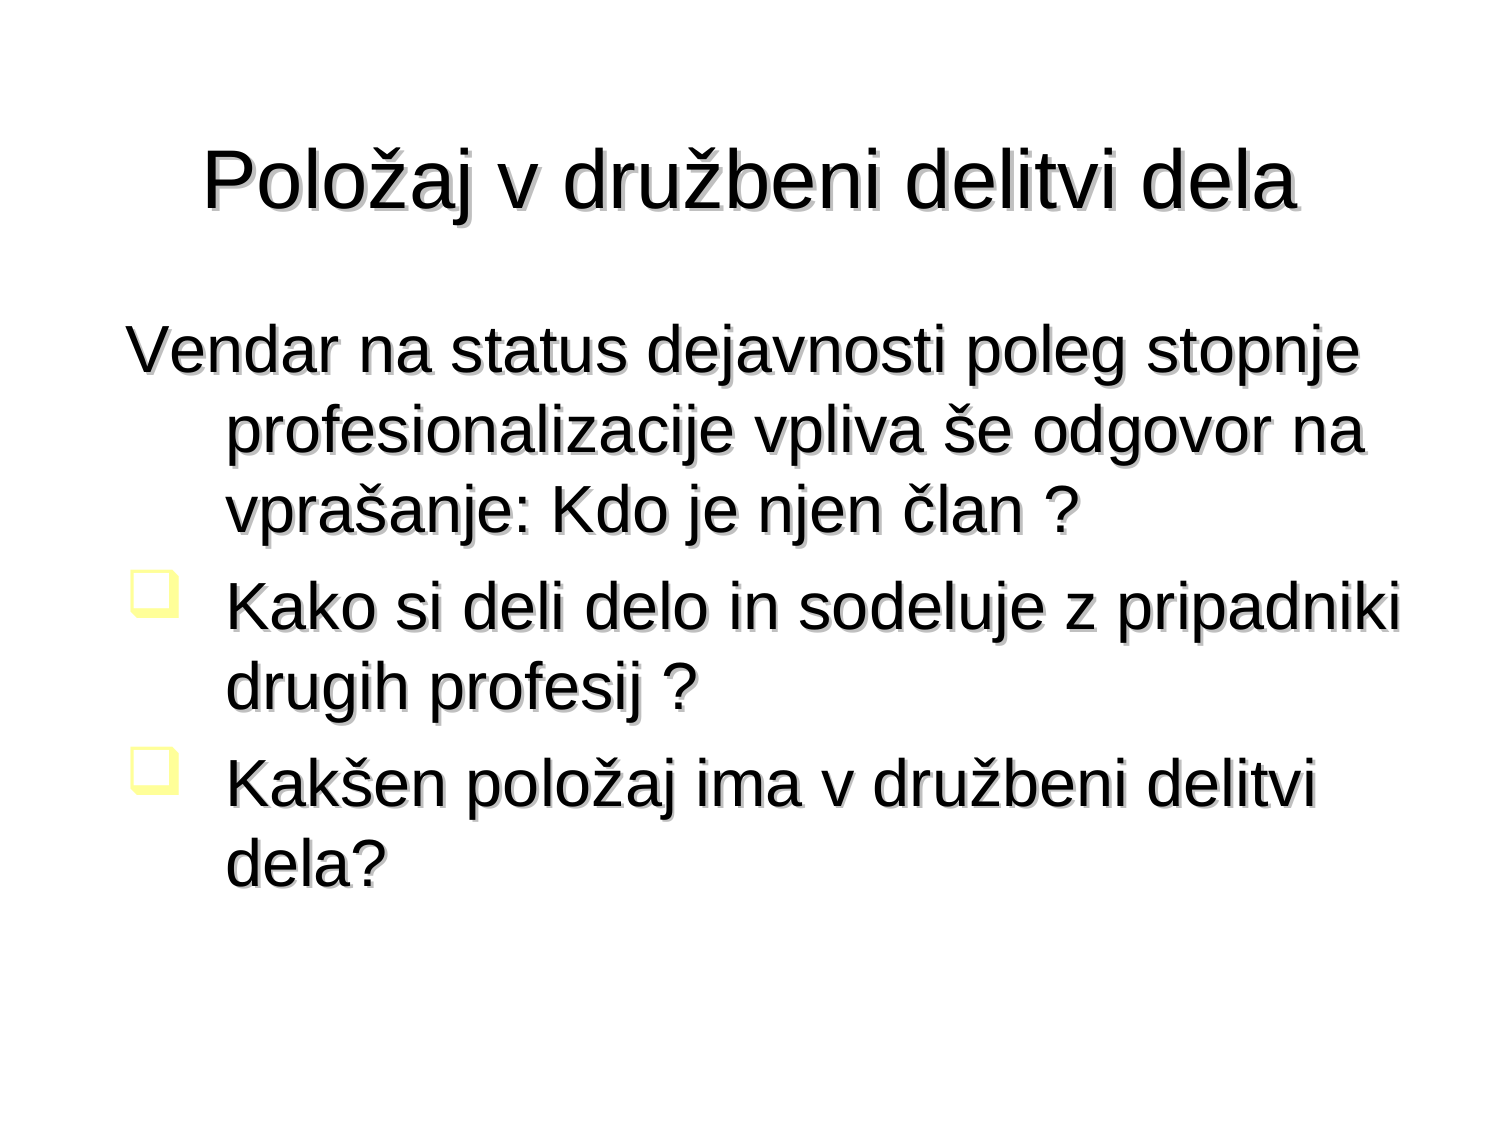

# Položaj v družbeni delitvi dela
Vendar na status dejavnosti poleg stopnje profesionalizacije vpliva še odgovor na vprašanje: Kdo je njen član ?
Kako si deli delo in sodeluje z pripadniki drugih profesij ?
Kakšen položaj ima v družbeni delitvi dela?
10
Oddelek za bibliotekarstvo, informacijsko znanost in knjigarstvo, Filozofska fakulteta